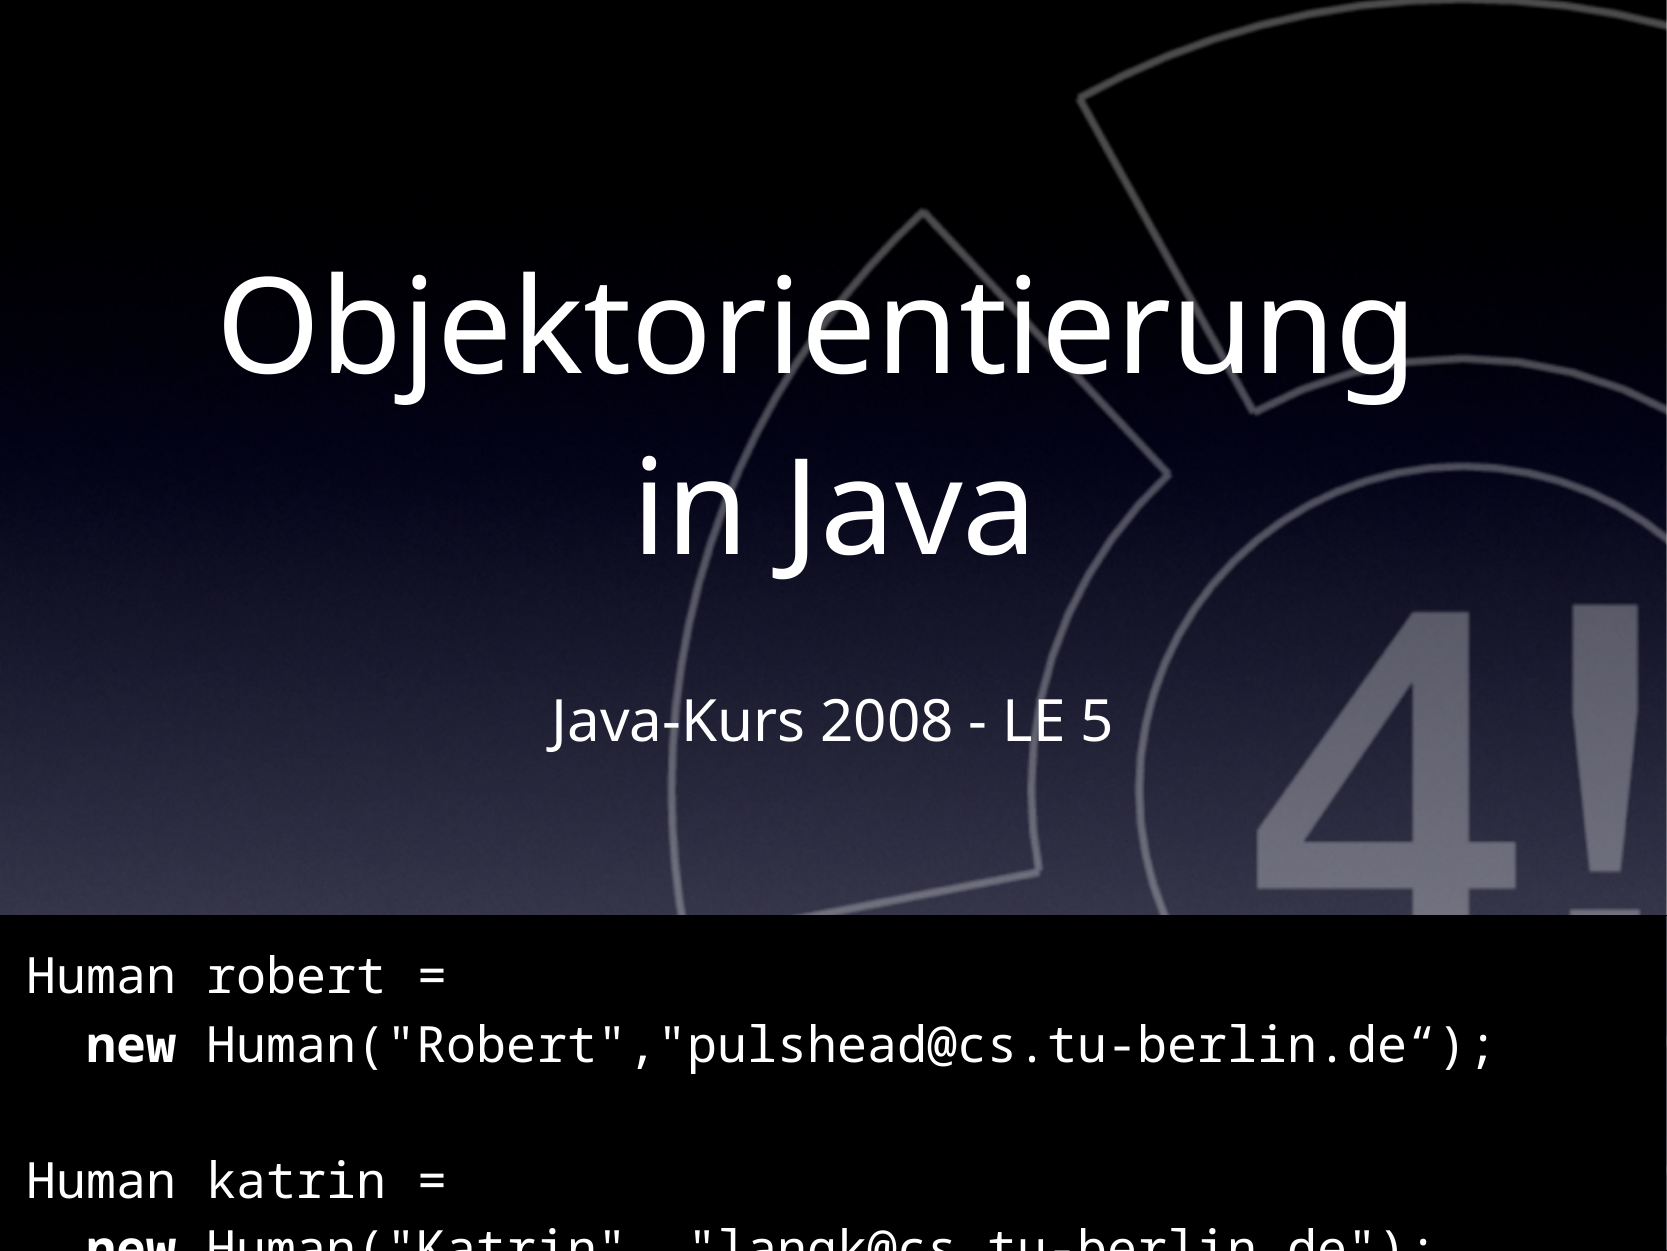

# Objektorientierung in Java
Java-Kurs 2008 - LE 5
Human robert =
 new Human("Robert","pulshead@cs.tu-berlin.de“);
Human katrin =
 new Human("Katrin", "langk@cs.tu-berlin.de");
2